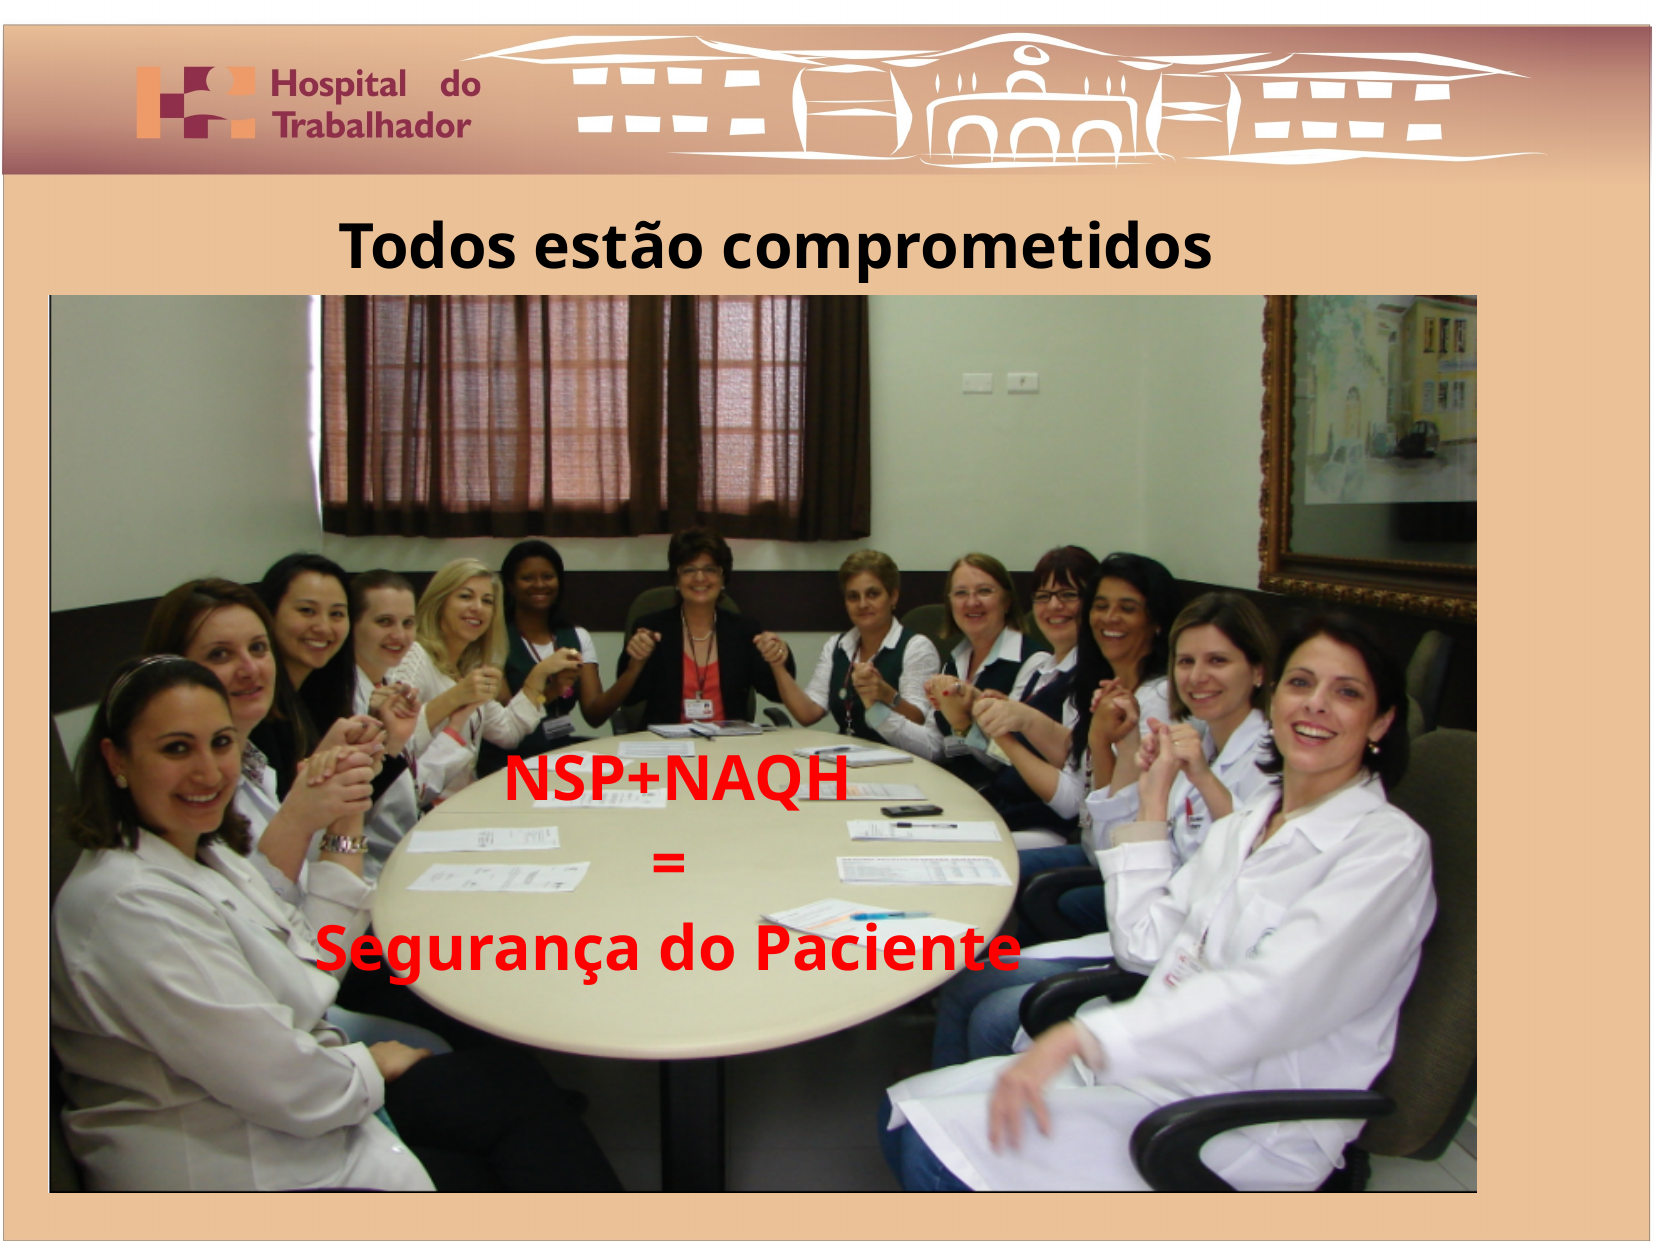

Todos estão comprometidos
 NSP+NAQH
=
Segurança do Paciente